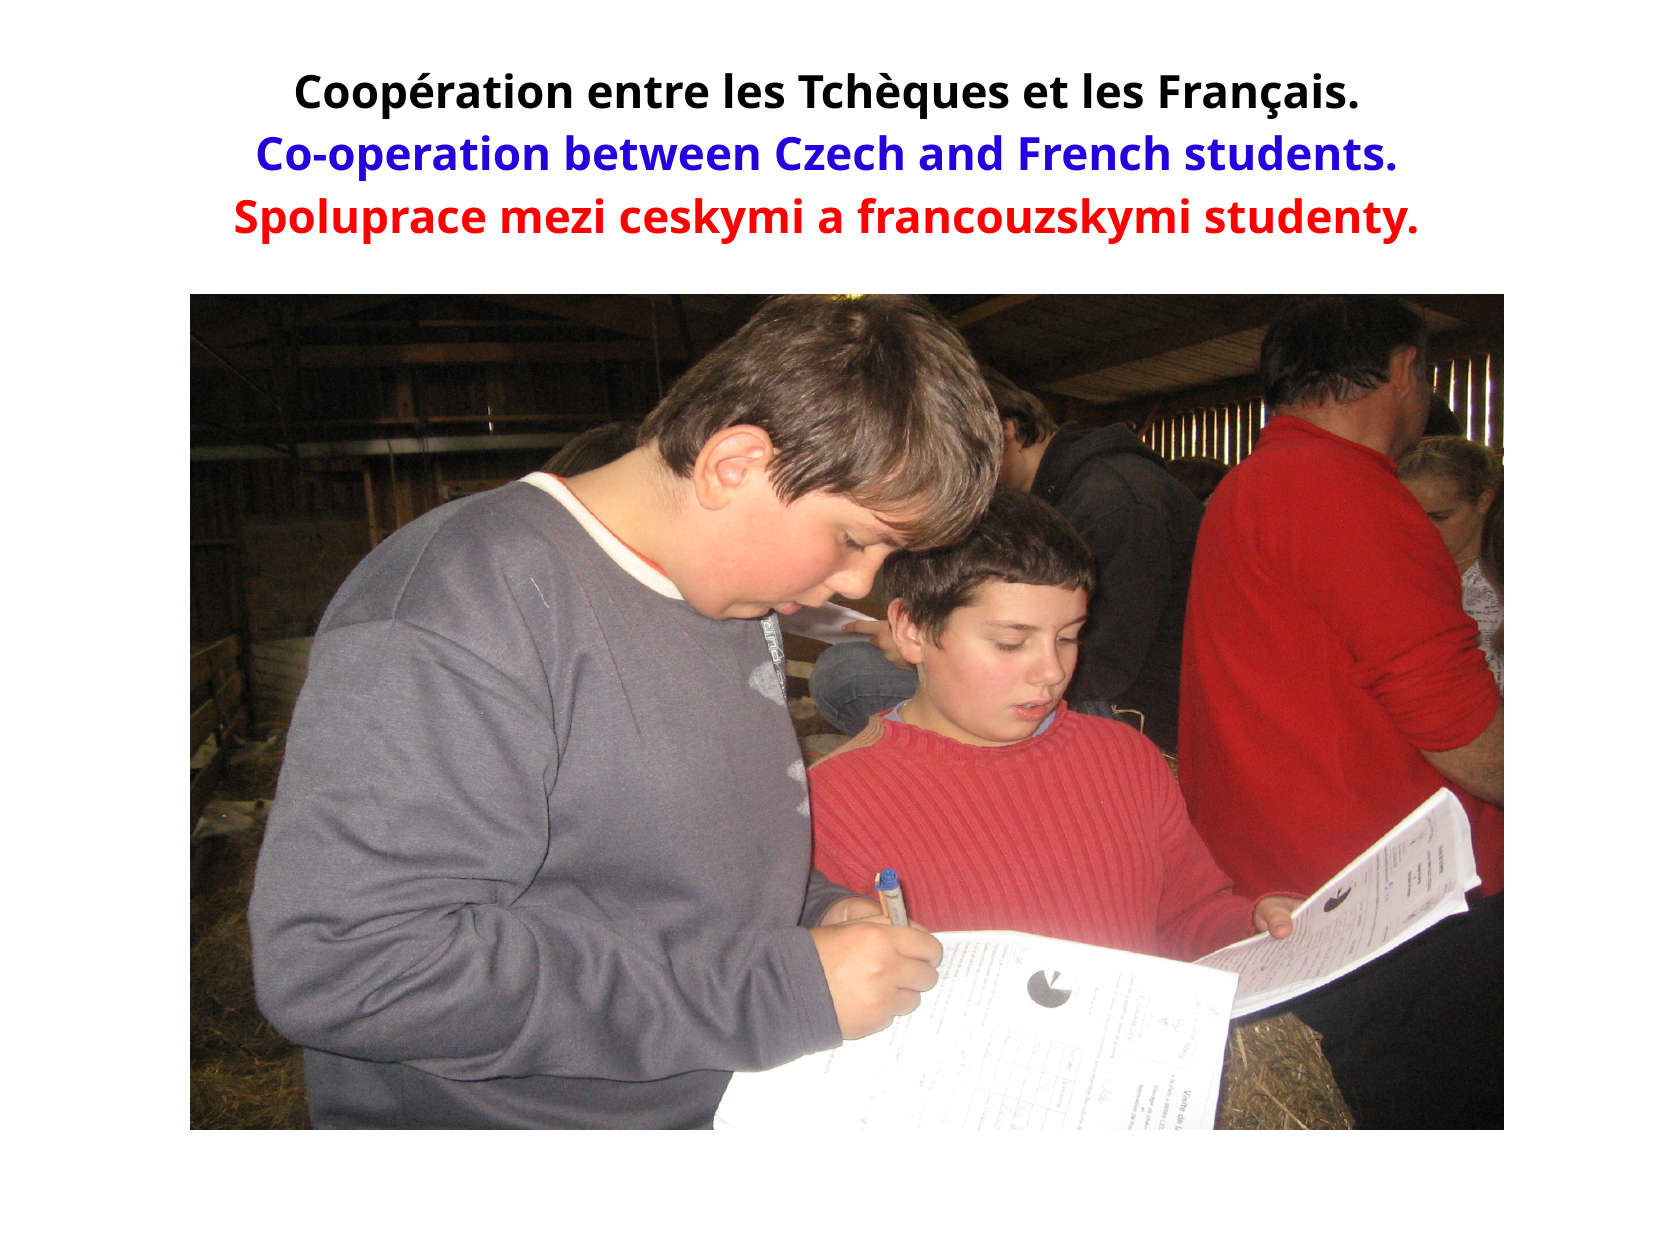

# Coopération entre les Tchèques et les Français. Co-operation between Czech and French students. Spoluprace mezi ceskymi a francouzskymi studenty.